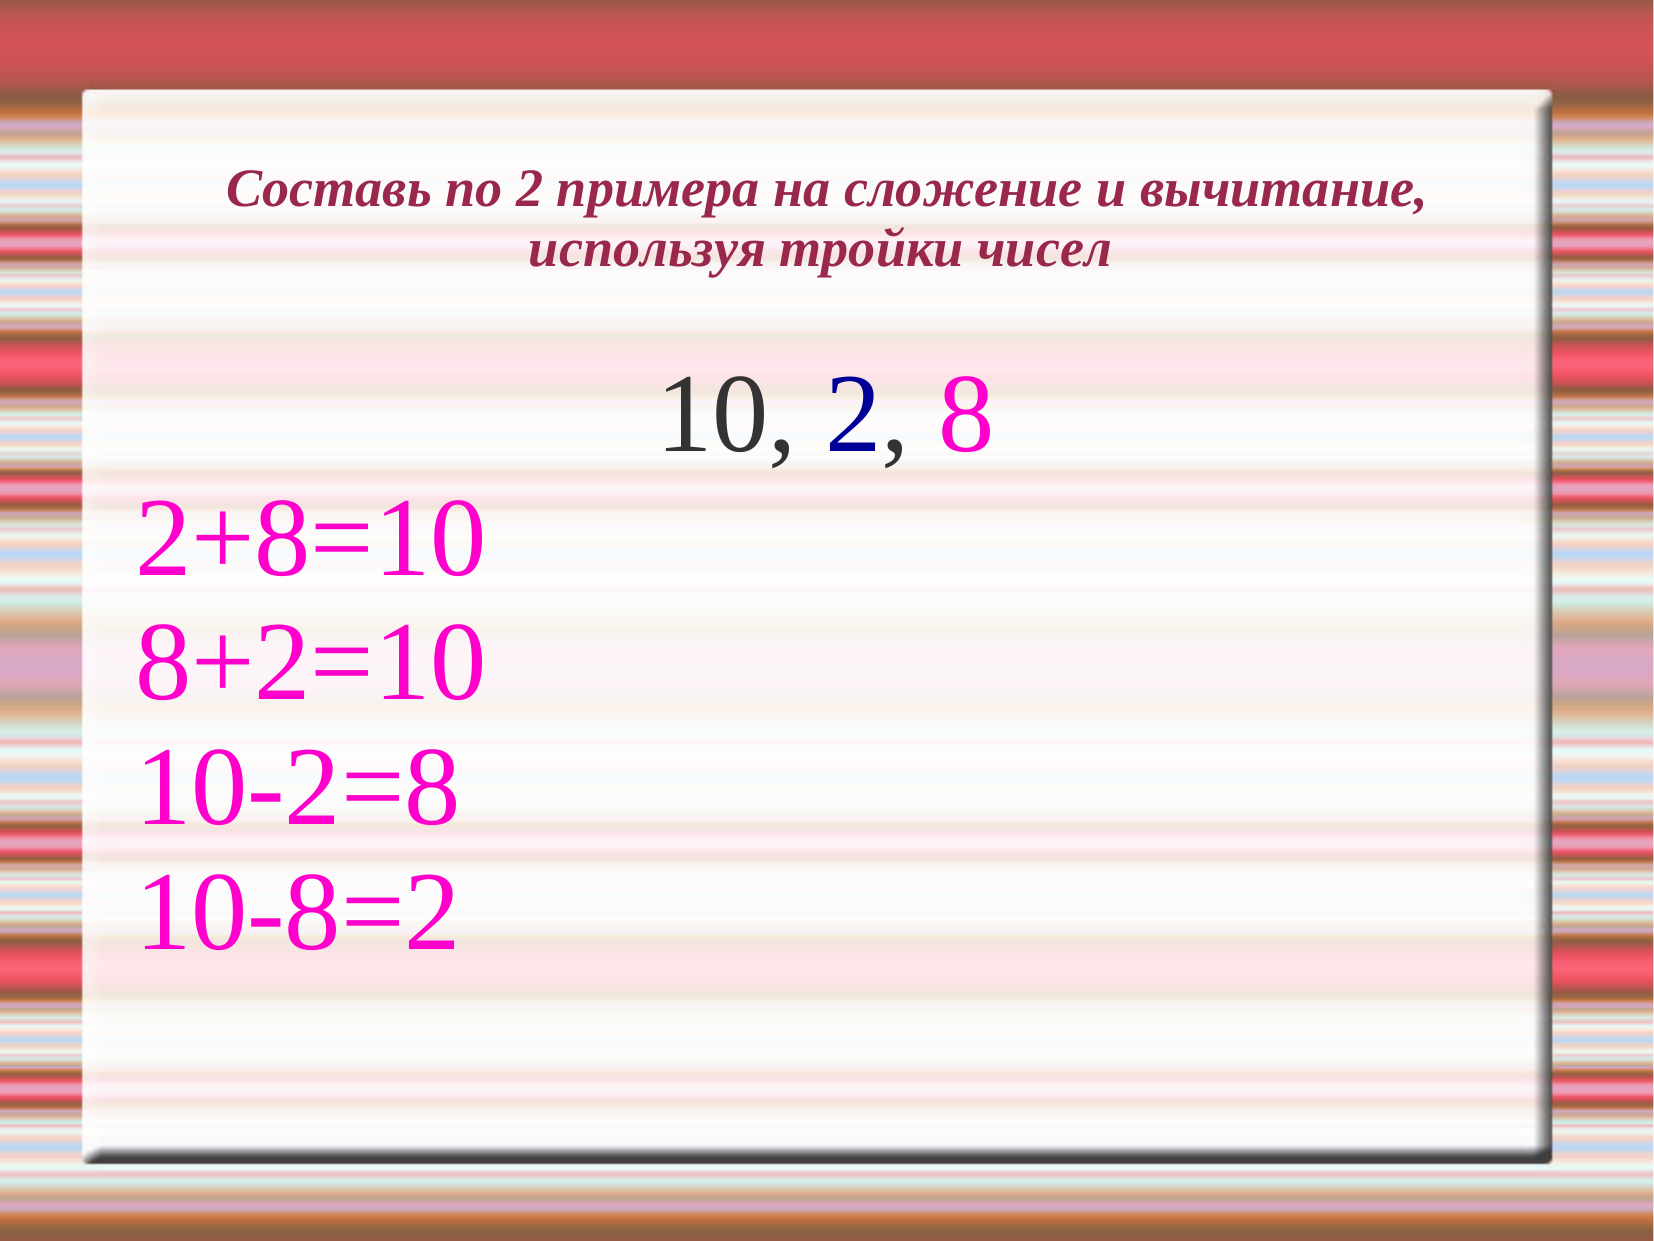

# Составь по 2 примера на сложение и вычитание, используя тройки чисел
10, 2, 8
2+8=10
8+2=10
10-2=8
10-8=2